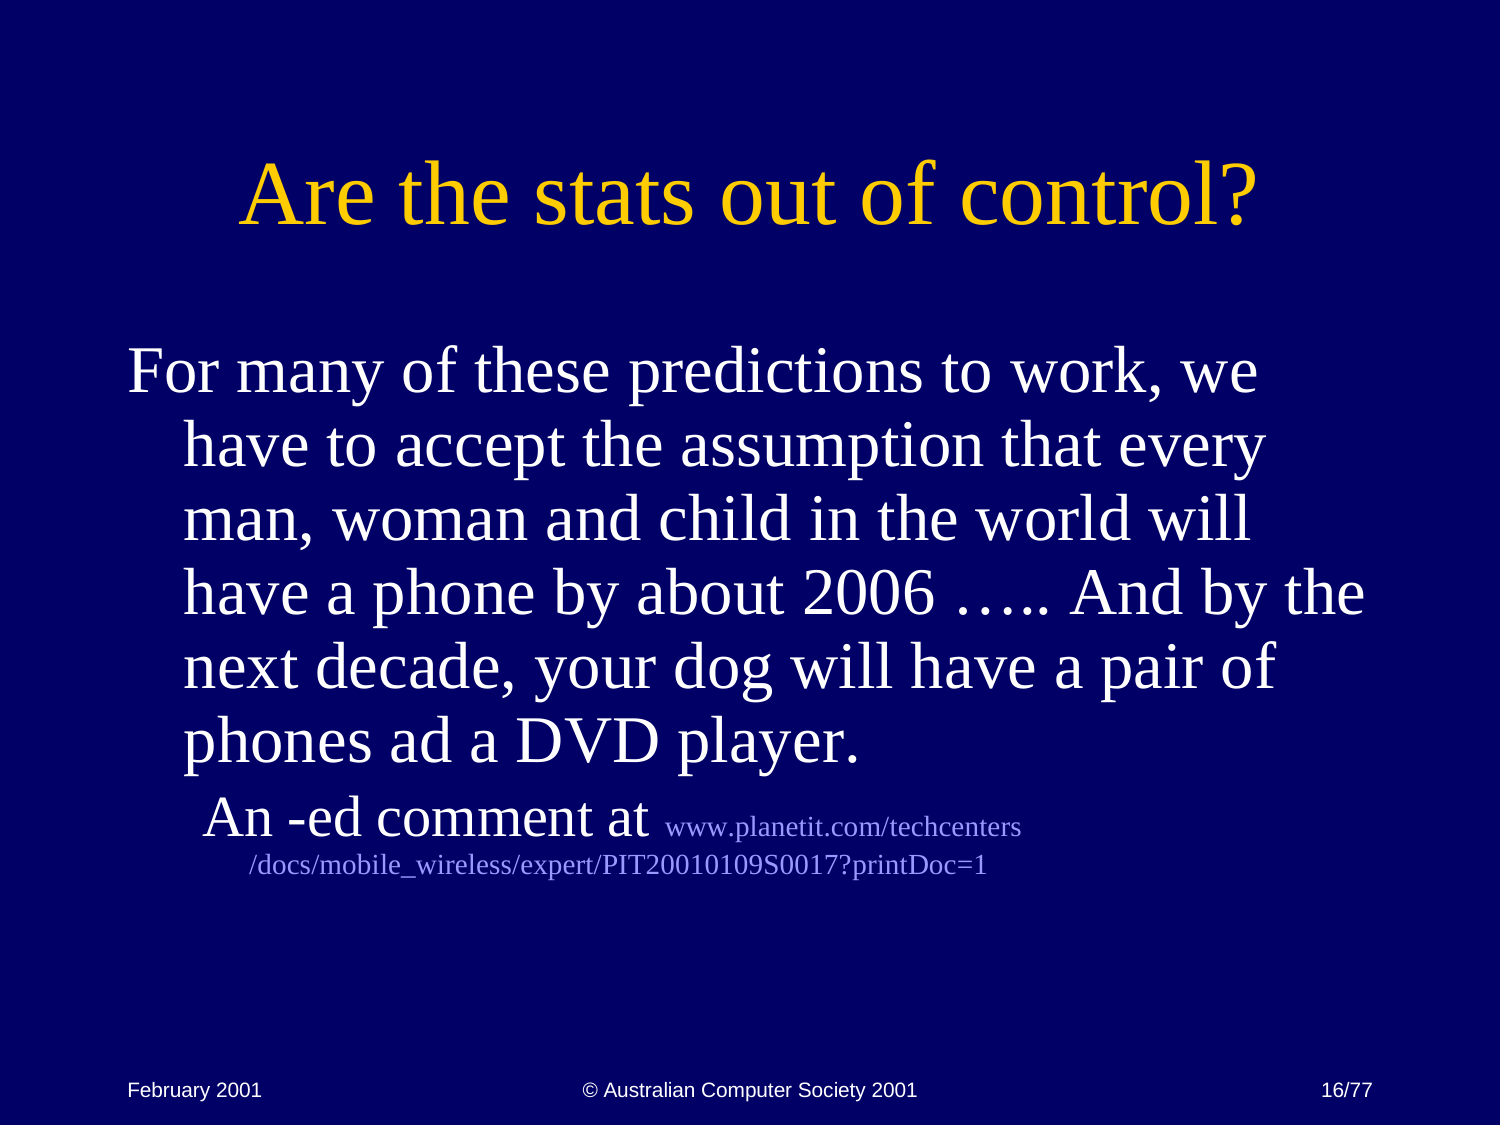

# Are the stats out of control?
For many of these predictions to work, we have to accept the assumption that every man, woman and child in the world will have a phone by about 2006 ….. And by the next decade, your dog will have a pair of phones ad a DVD player.
An -ed comment at www.planetit.com/techcenters/docs/mobile_wireless/expert/PIT20010109S0017?printDoc=1
February 2001
© Australian Computer Society 2001
16